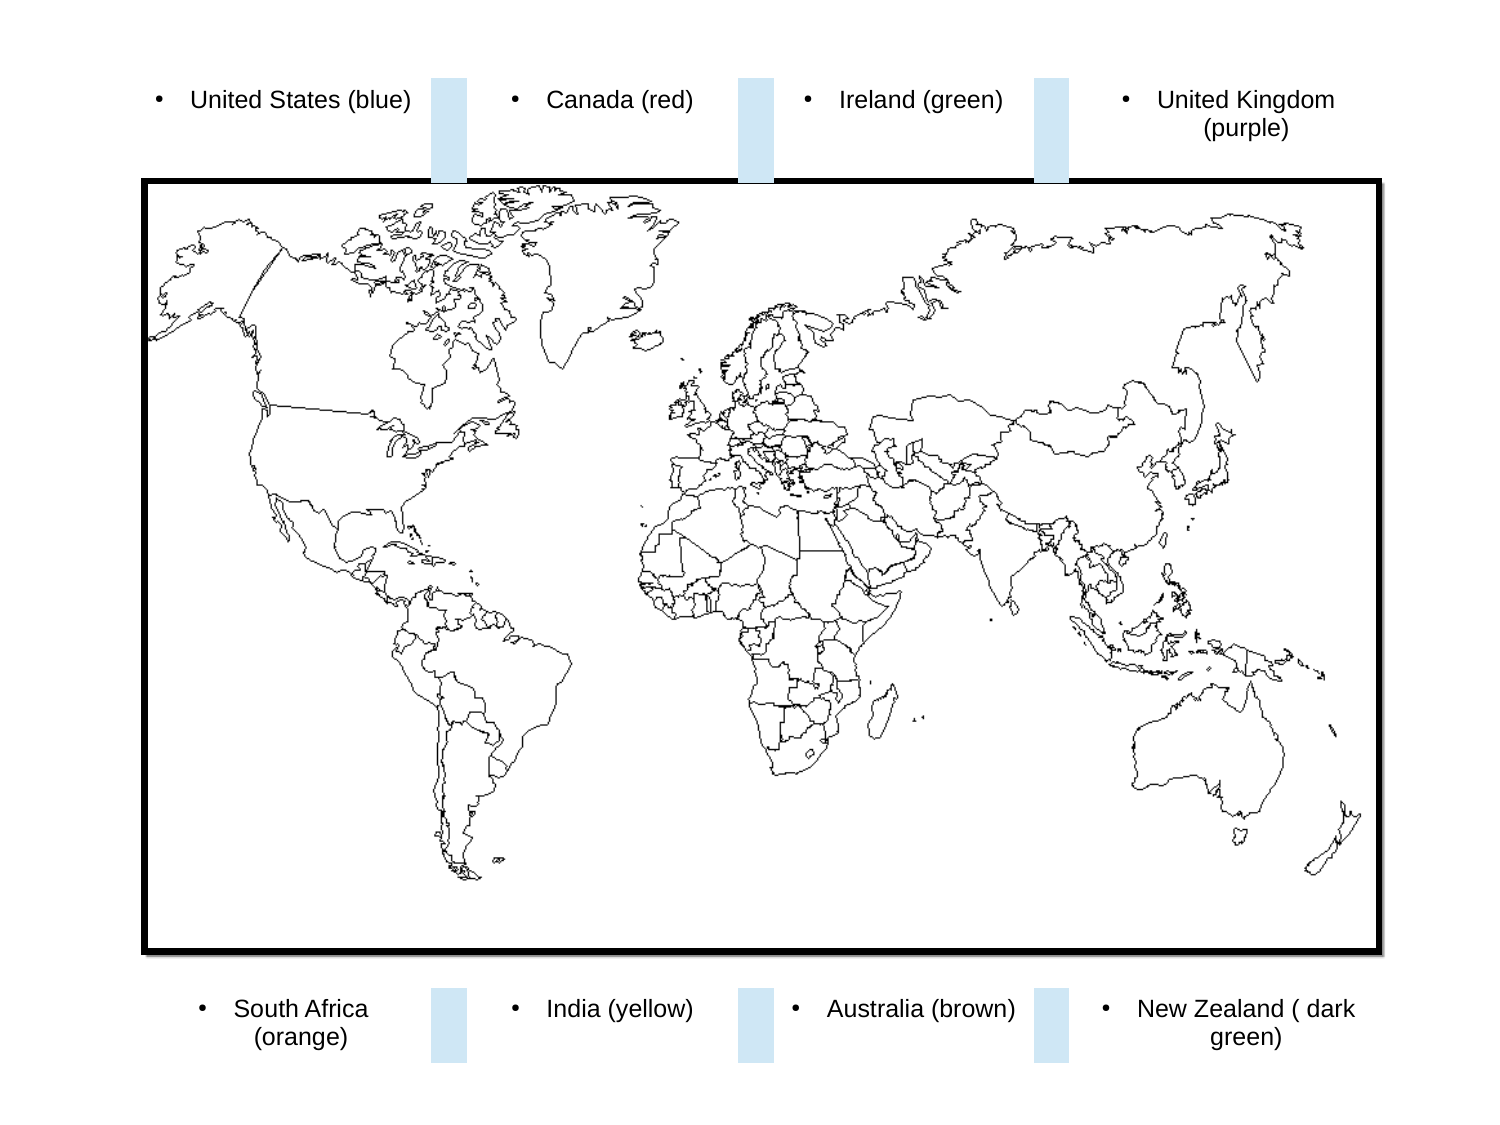

| United States (blue) | | Canada (red) | | Ireland (green) | | United Kingdom (purple) |
| --- | --- | --- | --- | --- | --- | --- |
| South Africa (orange) | | India (yellow) | | Australia (brown) | | New Zealand ( dark green) |
| --- | --- | --- | --- | --- | --- | --- |